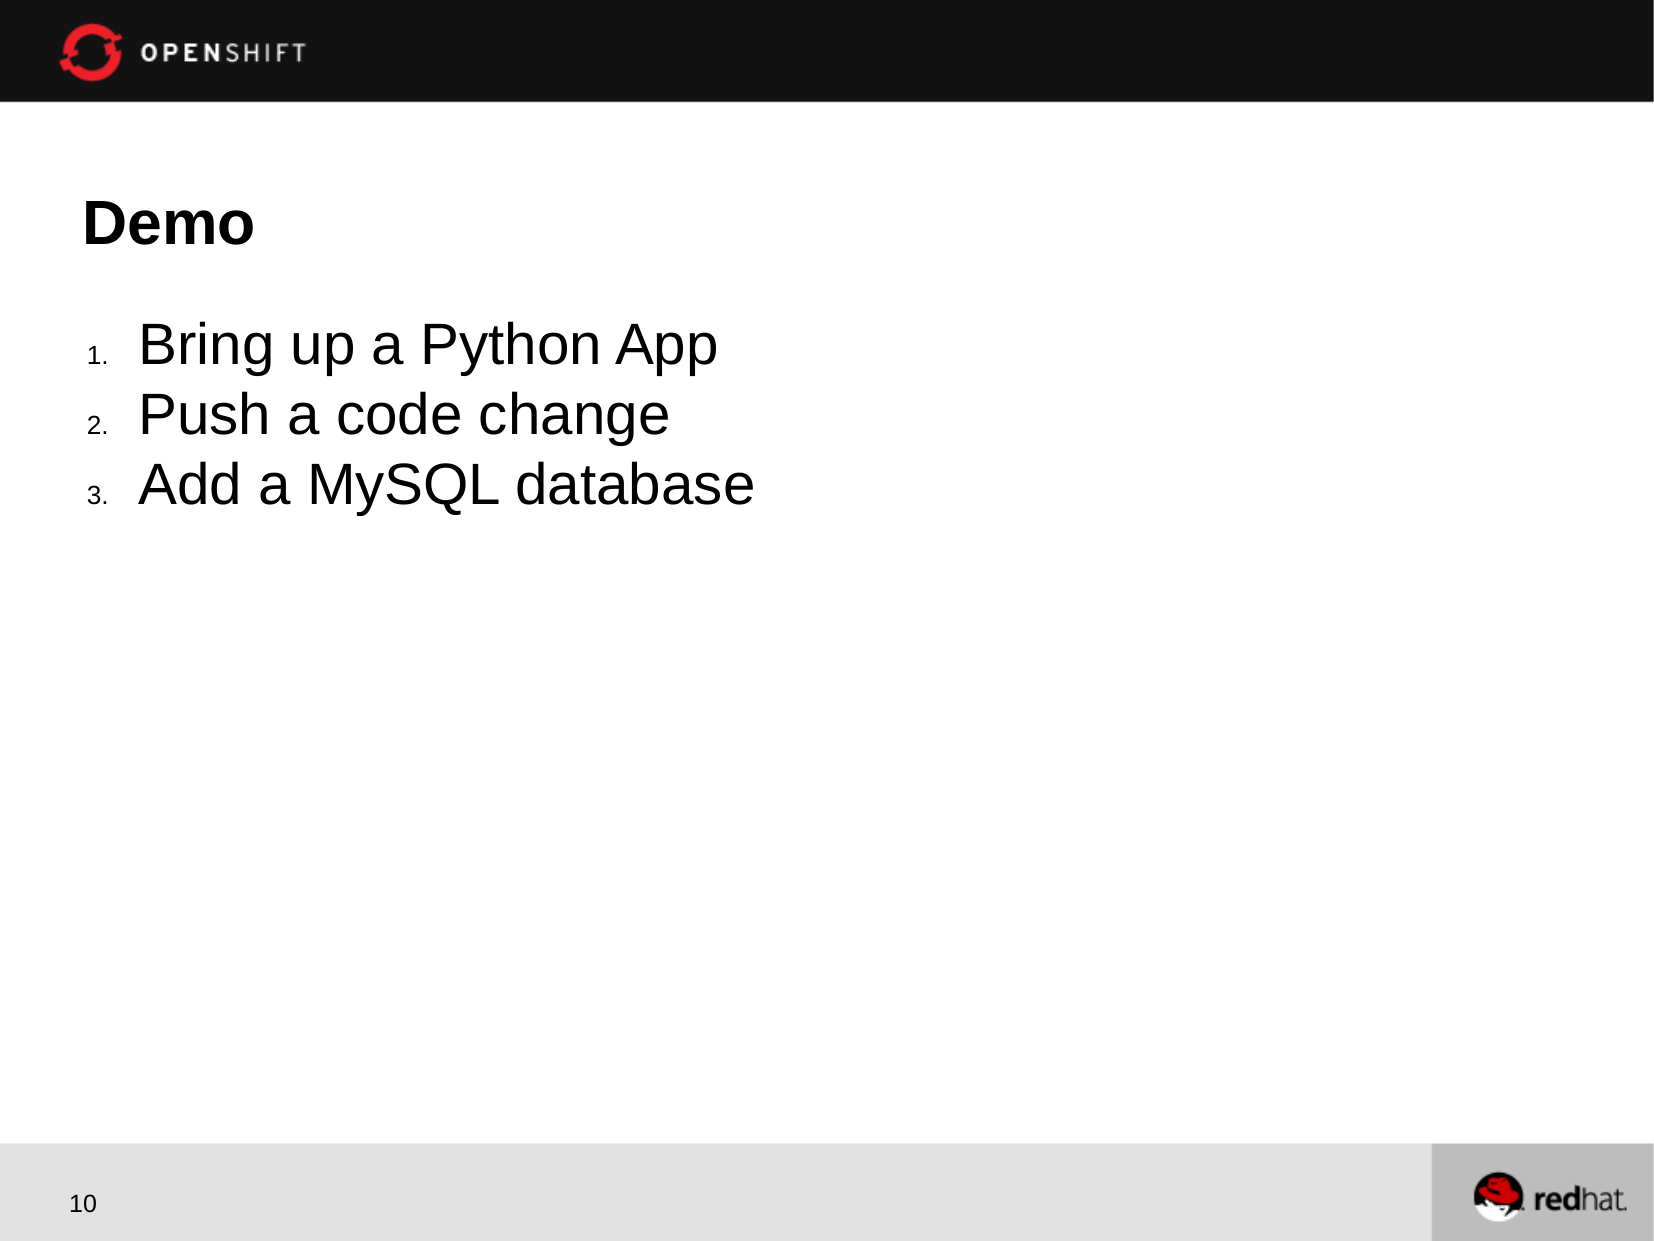

Demo
 Bring up a Python App
 Push a code change
 Add a MySQL database